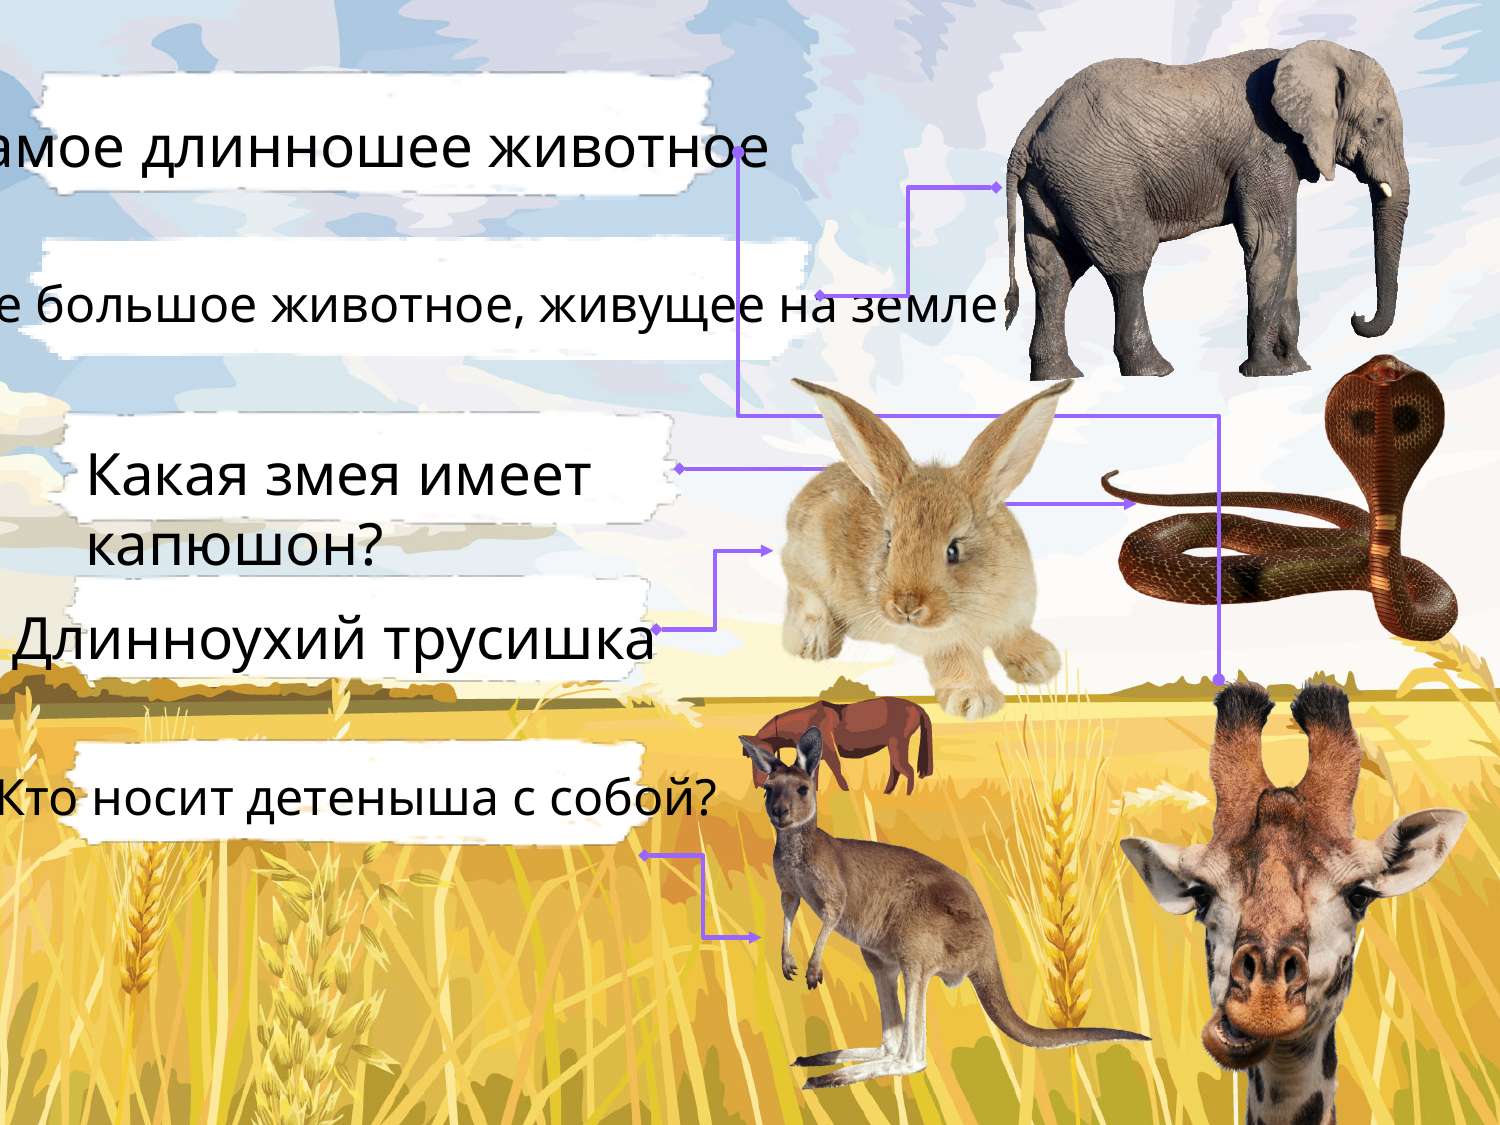

Самое длинношее животное
Самое большое животное, живущее на земле
Какая змея имеет капюшон?
Длинноухий трусишка
Кто носит детеныша с собой?